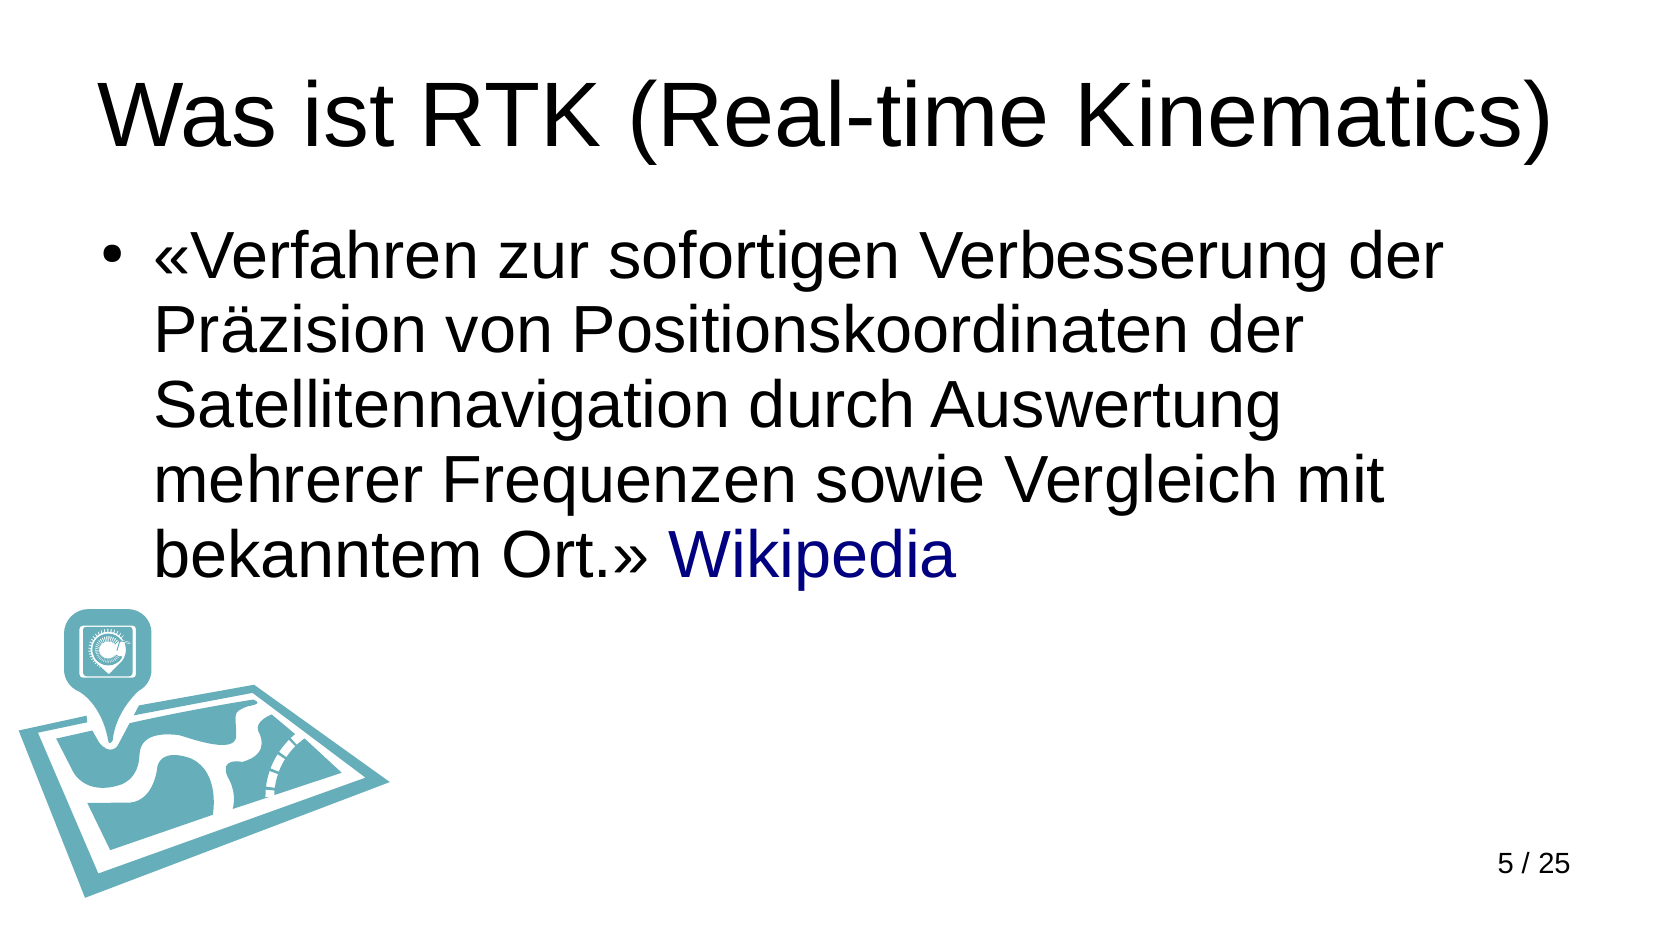

# Was ist RTK (Real-time Kinematics)
«Verfahren zur sofortigen Verbesserung der Präzision von Positionskoordinaten der Satellitennavigation durch Auswertung mehrerer Frequenzen sowie Vergleich mit bekanntem Ort.» Wikipedia
5